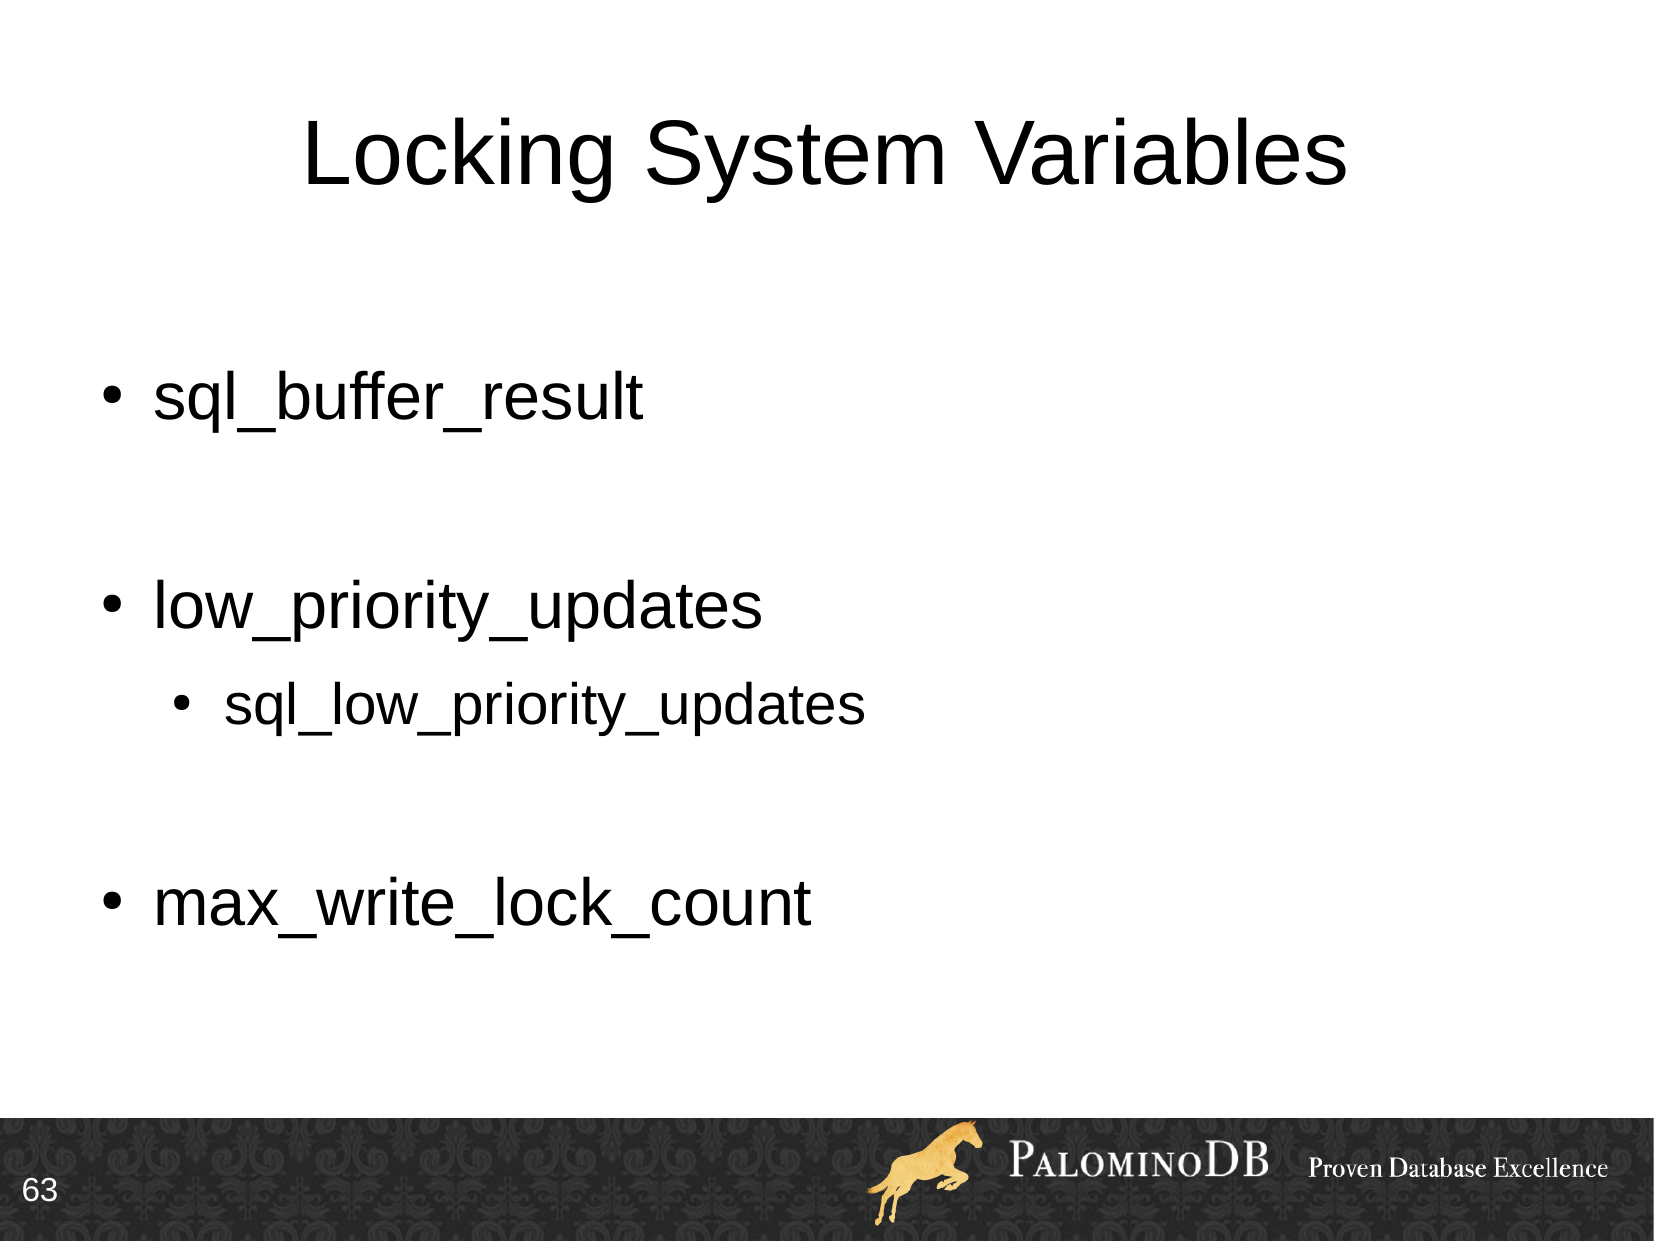

# Locking System Variables
sql_buffer_result
low_priority_updates
sql_low_priority_updates
max_write_lock_count